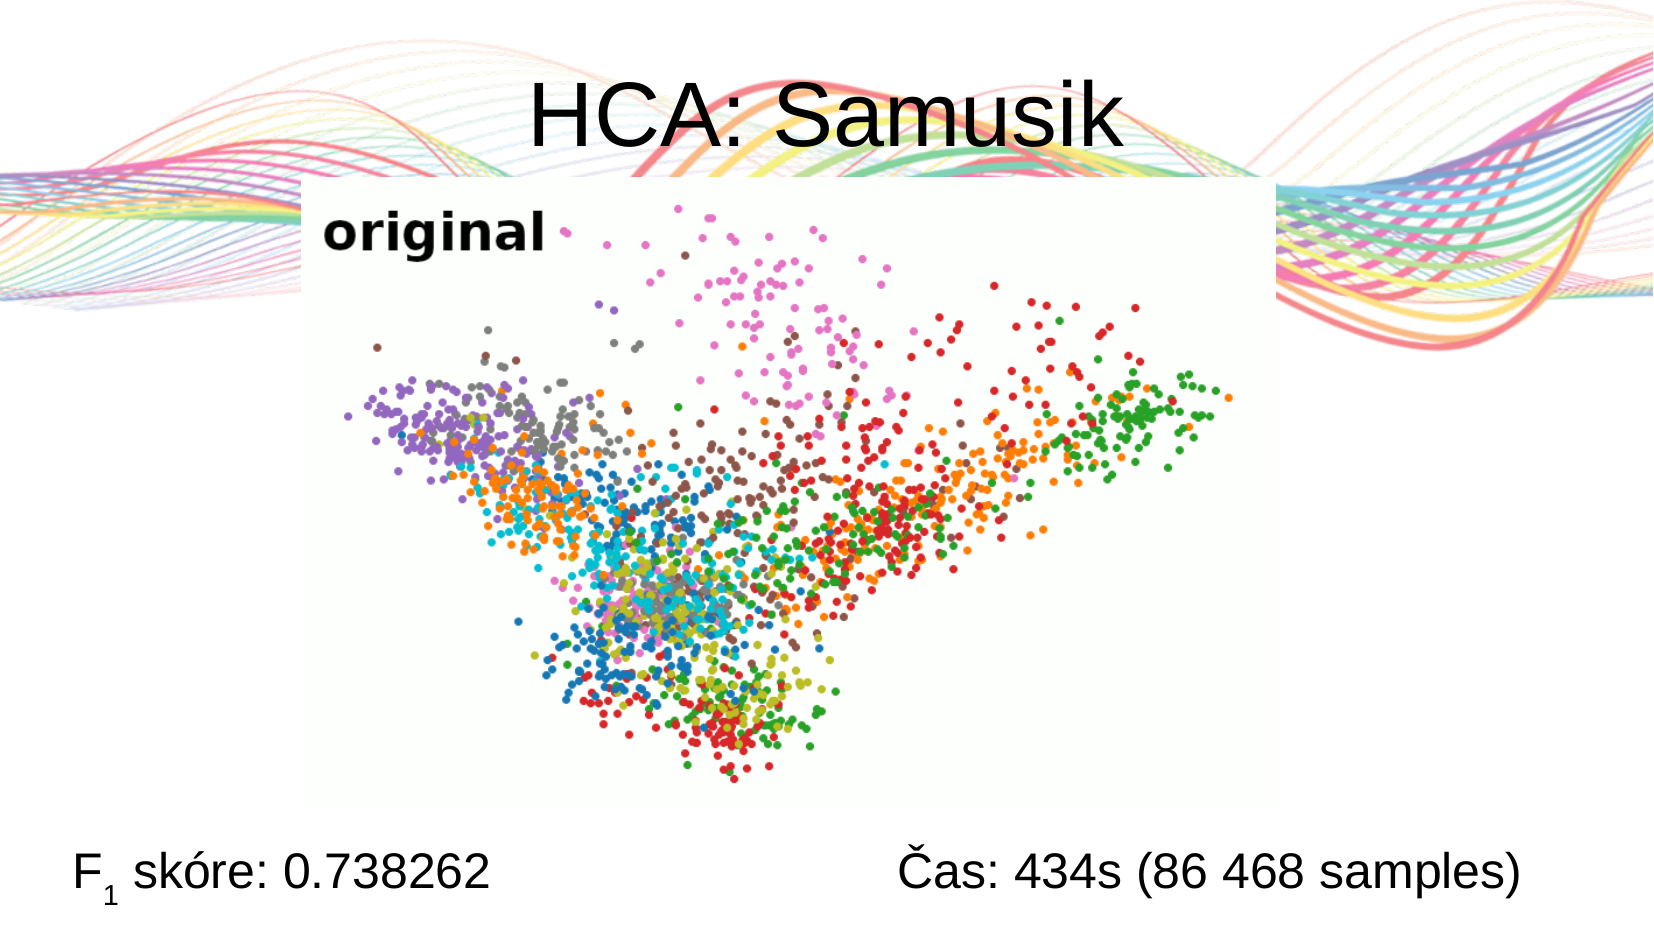

# HCA: Samusik
F1 skóre: 0.738262						Čas: 434s (86 468 samples)